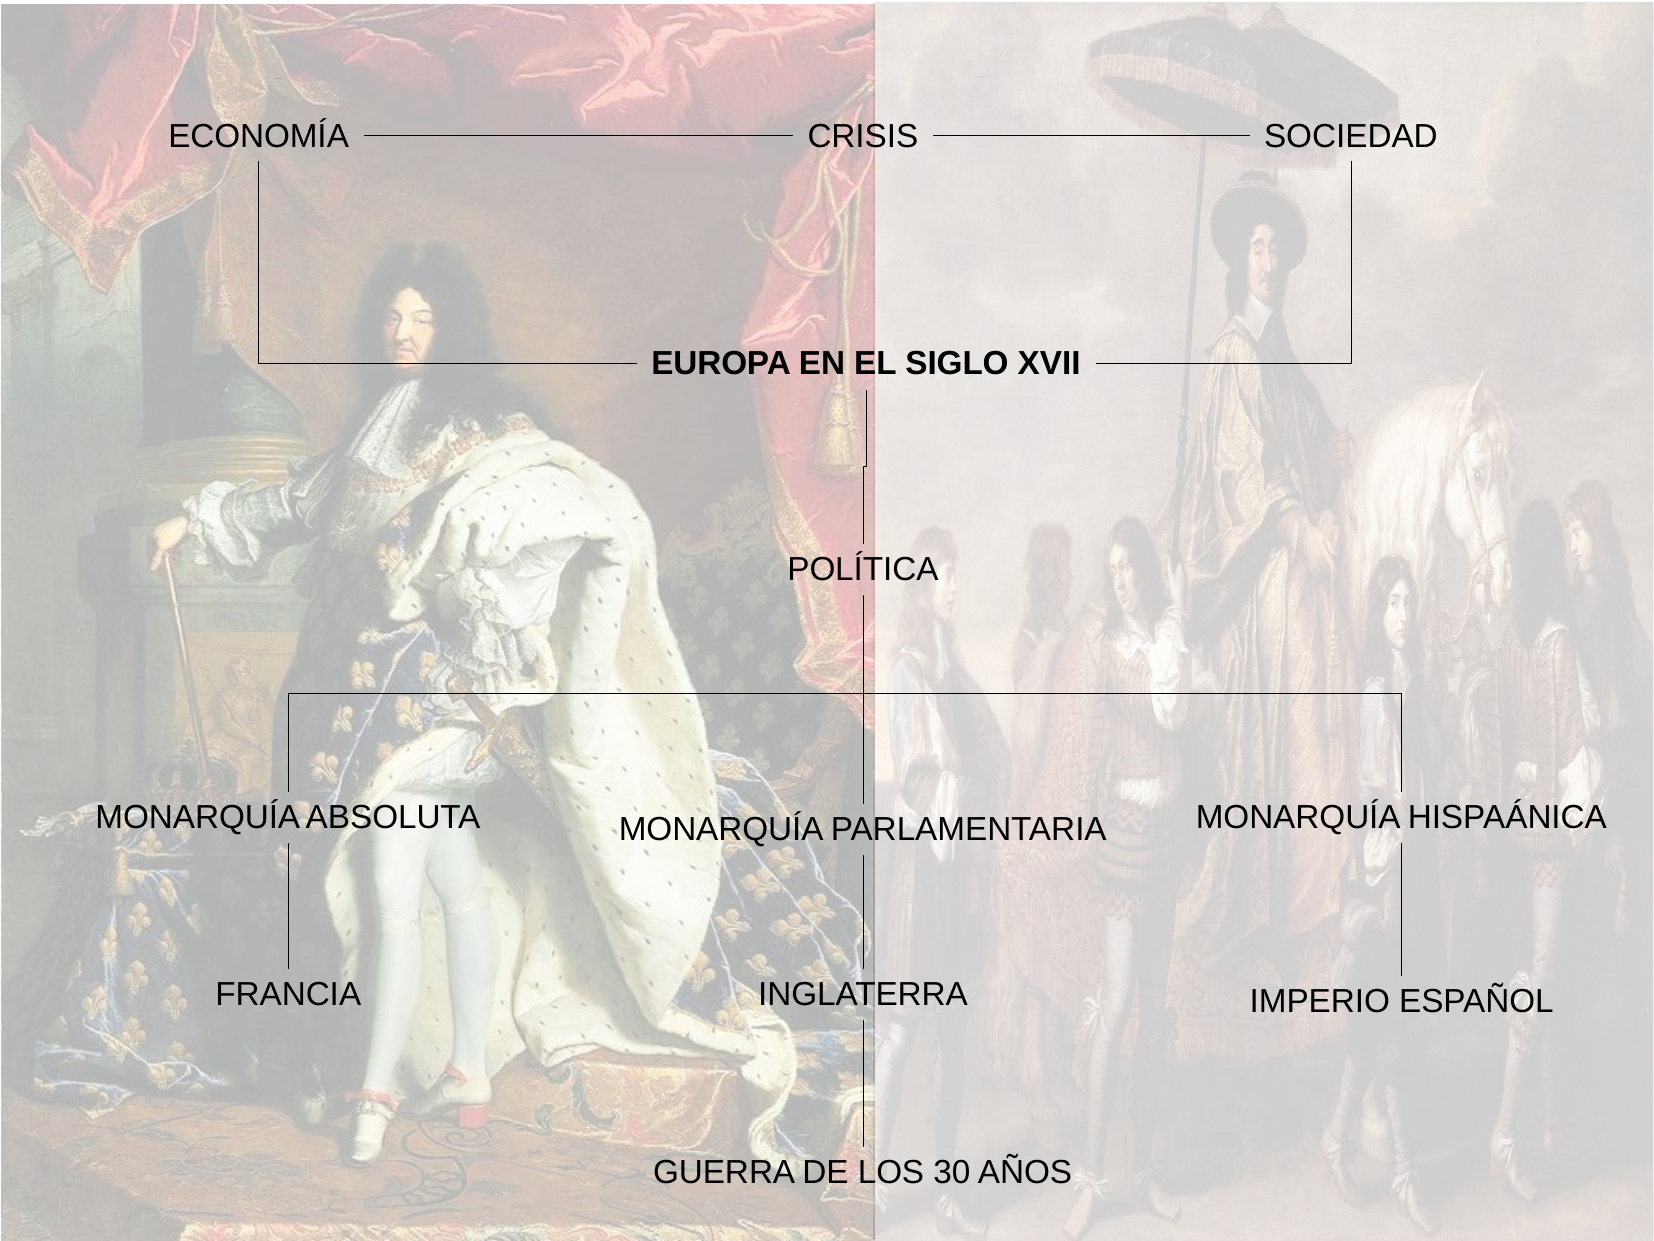

ECONOMÍA
CRISIS
SOCIEDAD
EUROPA EN EL SIGLO XVII
POLÍTICA
MONARQUÍA ABSOLUTA
MONARQUÍA HISPAÁNICA
MONARQUÍA PARLAMENTARIA
FRANCIA
INGLATERRA
IMPERIO ESPAÑOL
GUERRA DE LOS 30 AÑOS